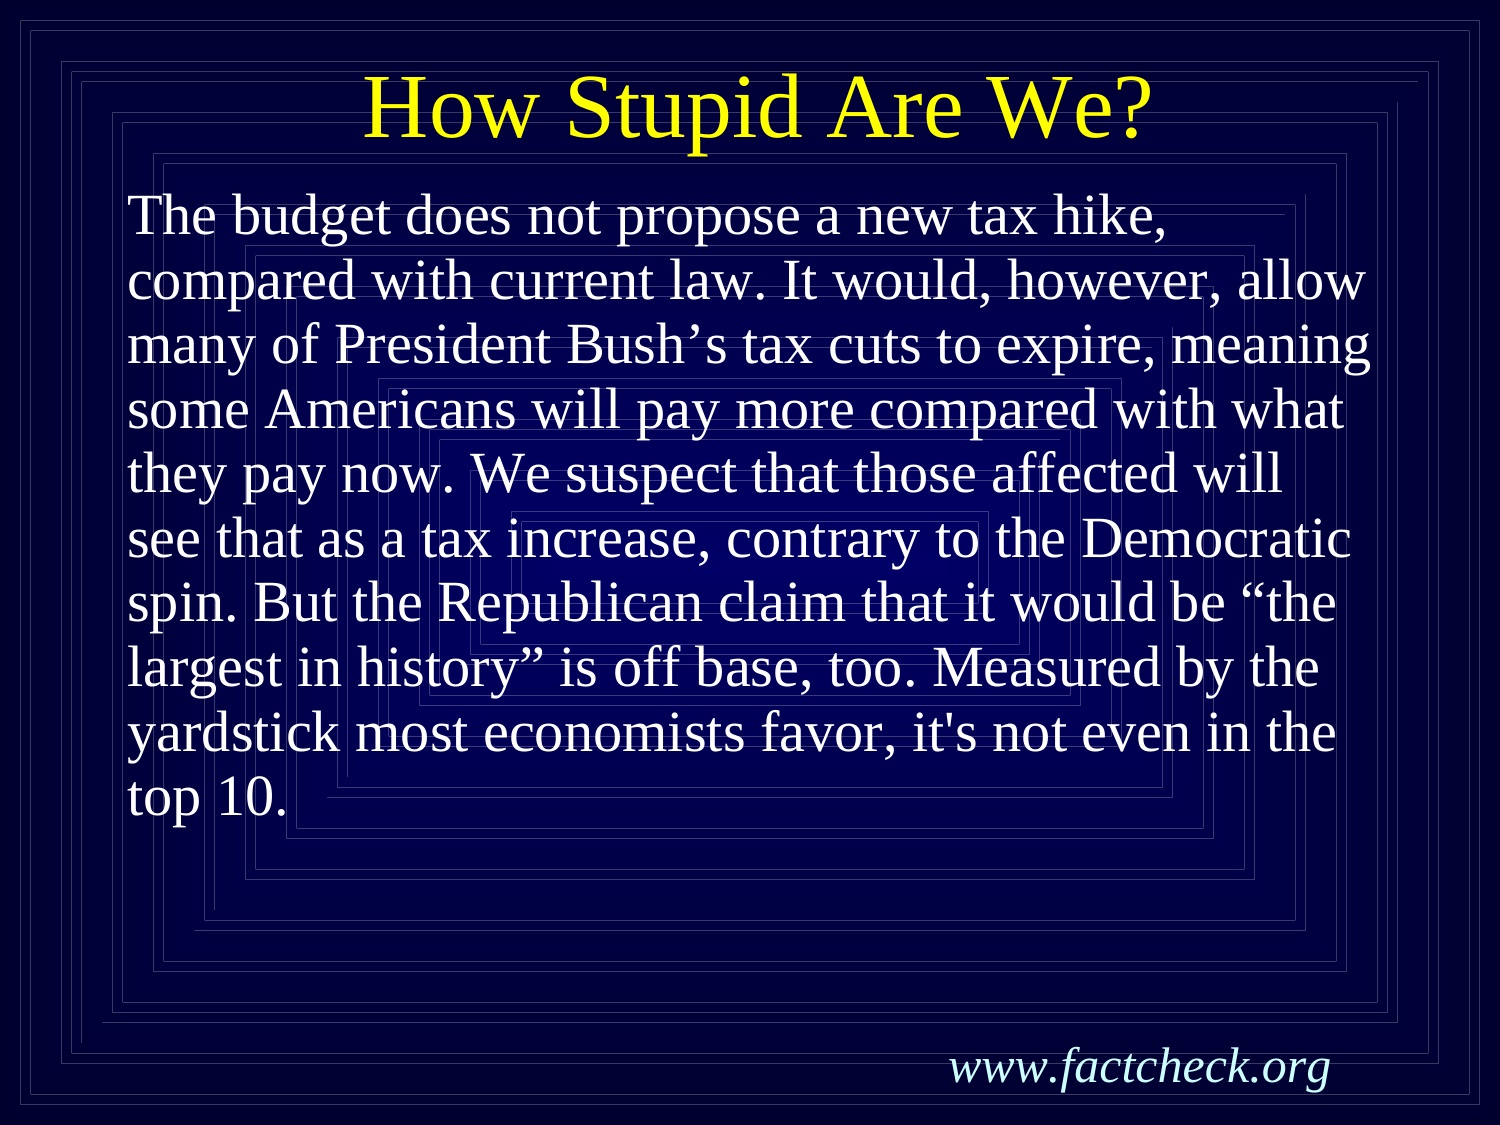

How Stupid Are We?
The budget does not propose a new tax hike, compared with current law. It would, however, allow many of President Bush’s tax cuts to expire, meaning some Americans will pay more compared with what they pay now. We suspect that those affected will see that as a tax increase, contrary to the Democratic spin. But the Republican claim that it would be “the largest in history” is off base, too. Measured by the yardstick most economists favor, it's not even in the top 10.
www.factcheck.org